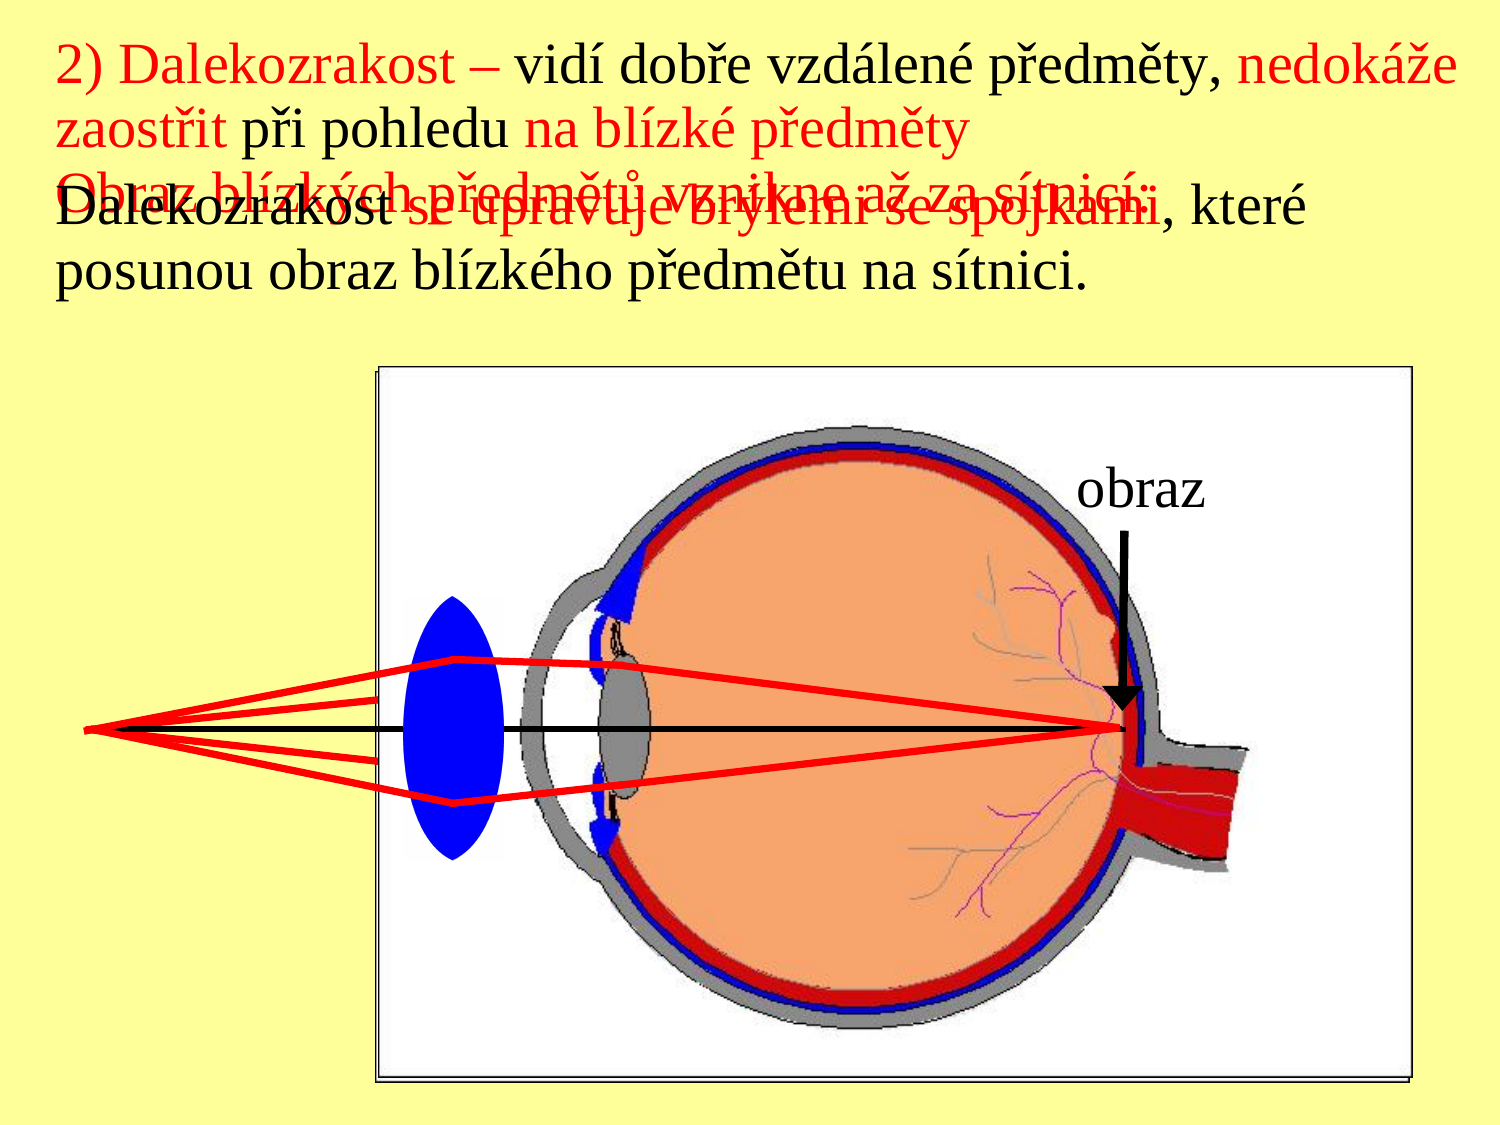

2) Dalekozrakost – vidí dobře vzdálené předměty, nedokáže
zaostřit při pohledu na blízké předměty
Obraz blízkých předmětů vznikne až za sítnicí:
Dalekozrakost se upravuje brýlemi se spojkami, které
posunou obraz blízkého předmětu na sítnici.
obraz
obraz